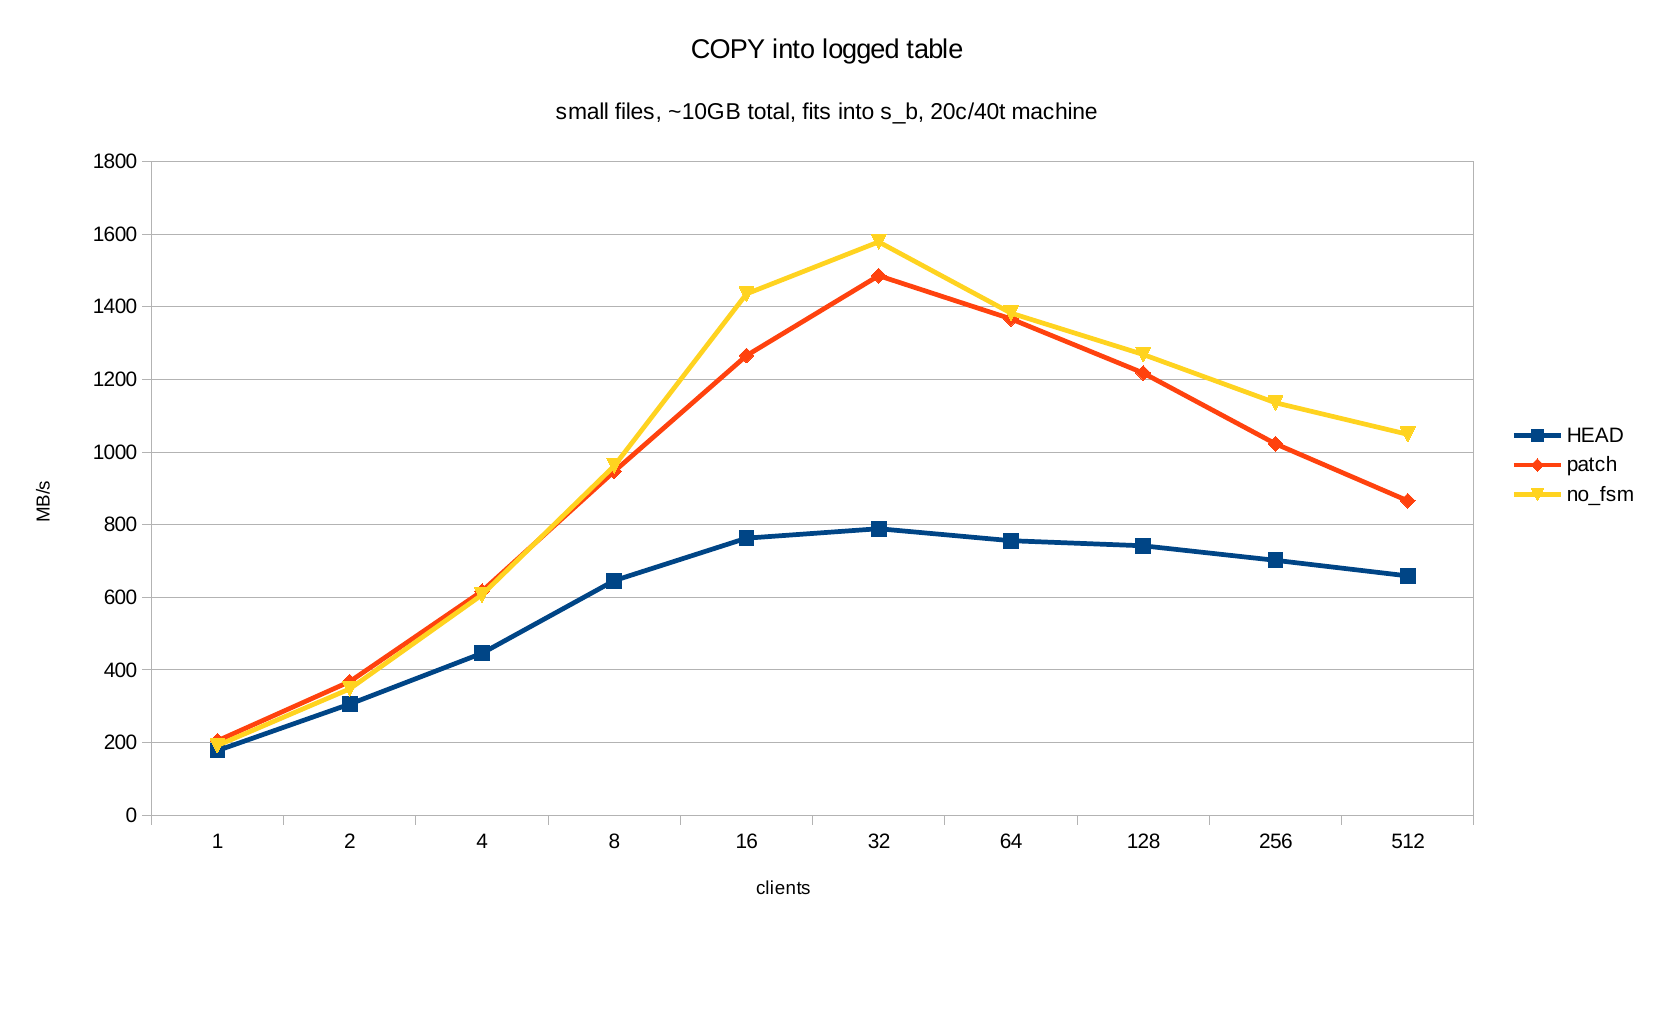

### Chart: COPY into logged table
small files, ~10GB total, fits into s_b, 20c/40t machine
| Category | HEAD | patch | no_fsm |
|---|---|---|---|
| 1 | 178.0 | 205.0 | 192.0 |
| 2 | 306.0 | 368.0 | 348.0 |
| 4 | 446.0 | 617.0 | 607.0 |
| 8 | 646.0 | 947.0 | 962.0 |
| 16 | 763.0 | 1266.0 | 1436.0 |
| 32 | 789.0 | 1486.0 | 1579.0 |
| 64 | 756.0 | 1367.0 | 1383.0 |
| 128 | 742.0 | 1218.0 | 1269.0 |
| 256 | 702.0 | 1023.0 | 1136.0 |
| 512 | 659.0 | 866.0 | 1049.0 |